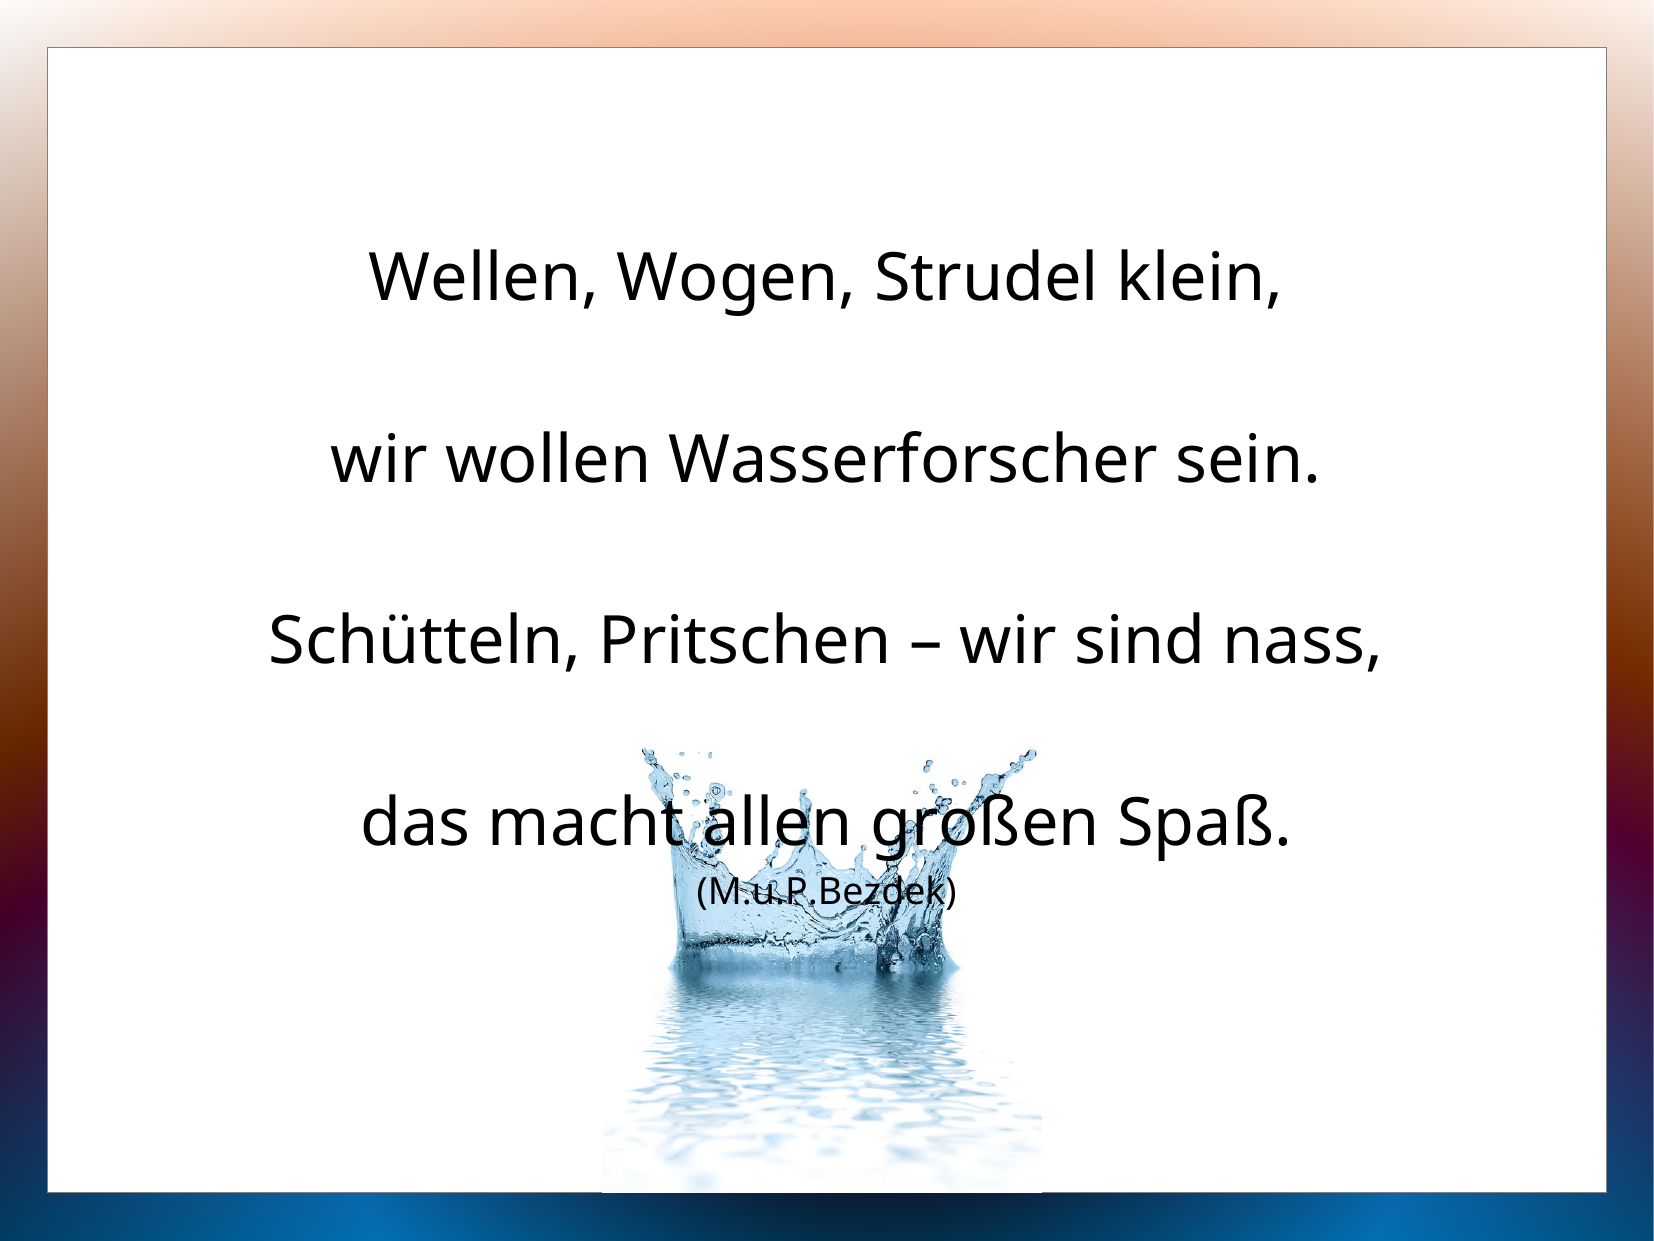

# Wellen, Wogen, Strudel klein,
wir wollen Wasserforscher sein.
Schütteln, Pritschen – wir sind nass,
das macht allen großen Spaß.
(M.u.P.Bezdek)